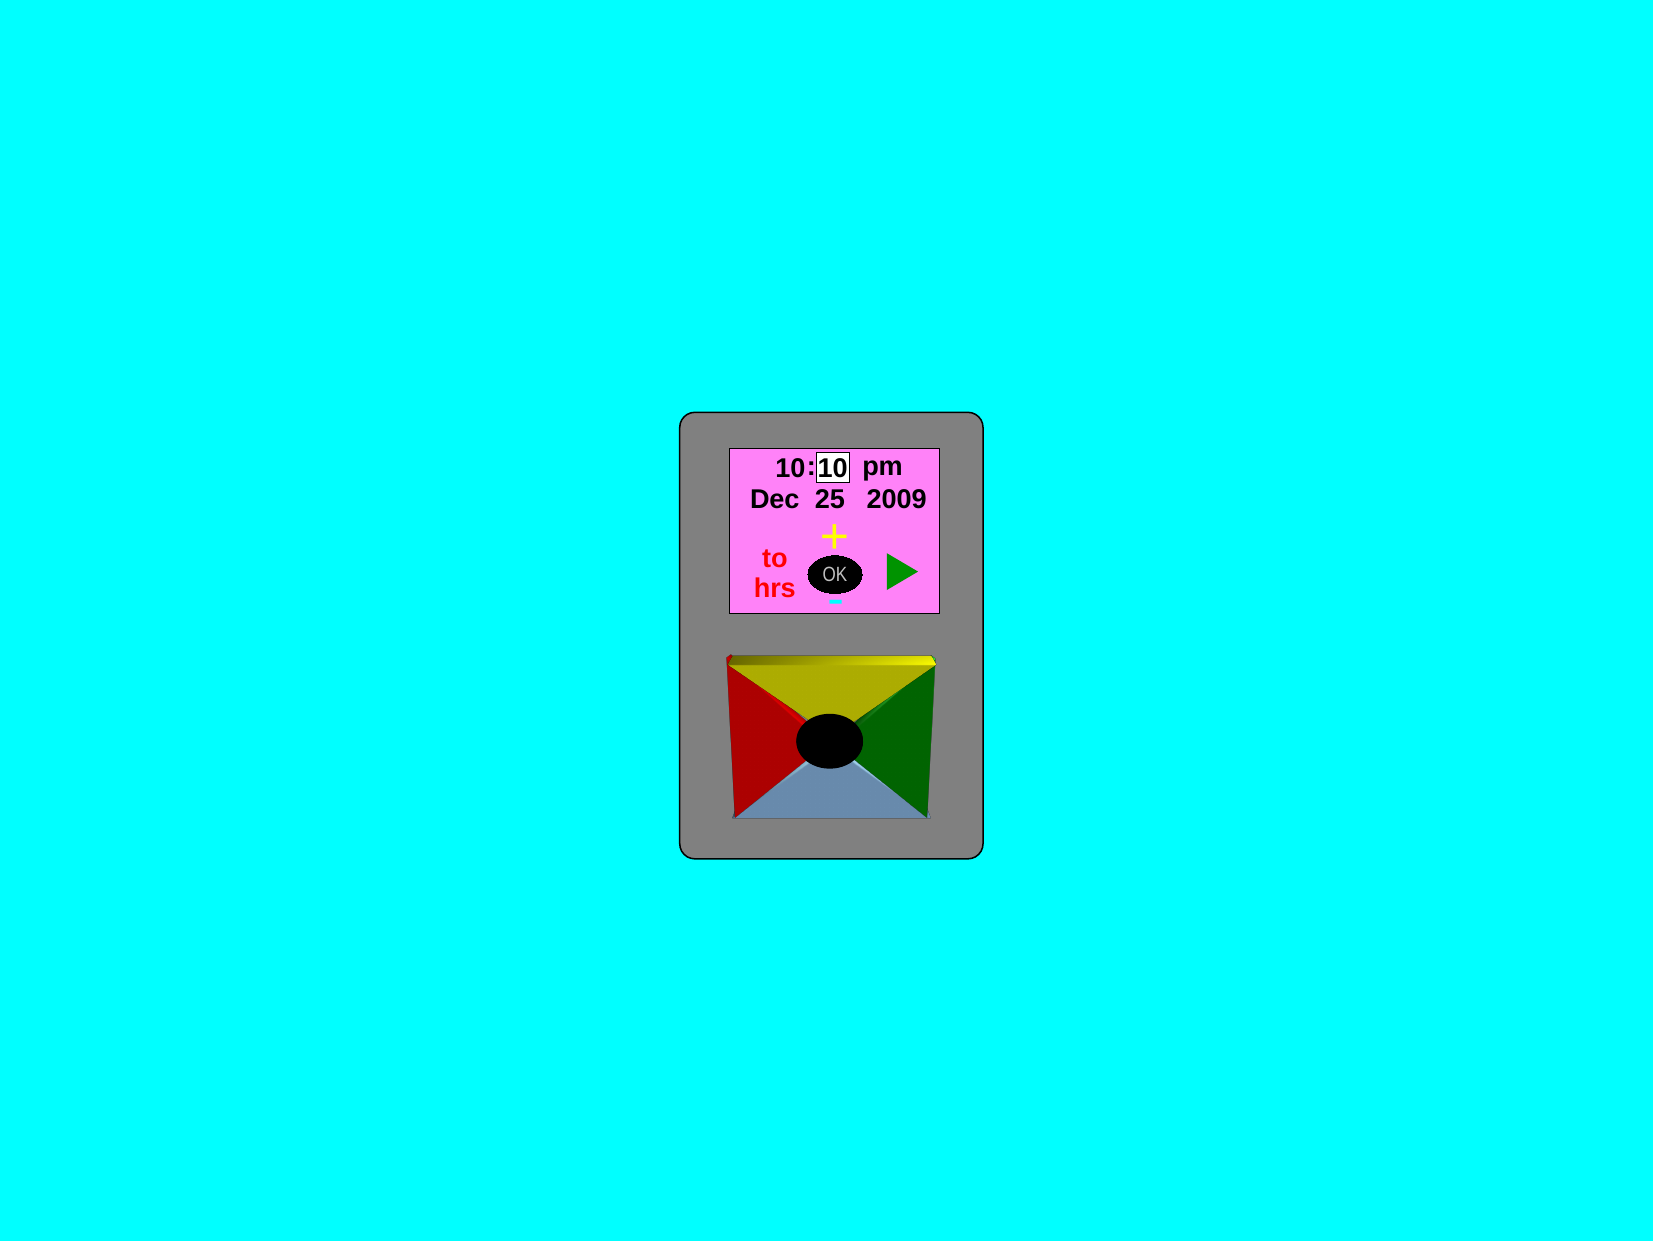

pm
:
10
10
Dec
25
2009
+
to
hrs
OK
-